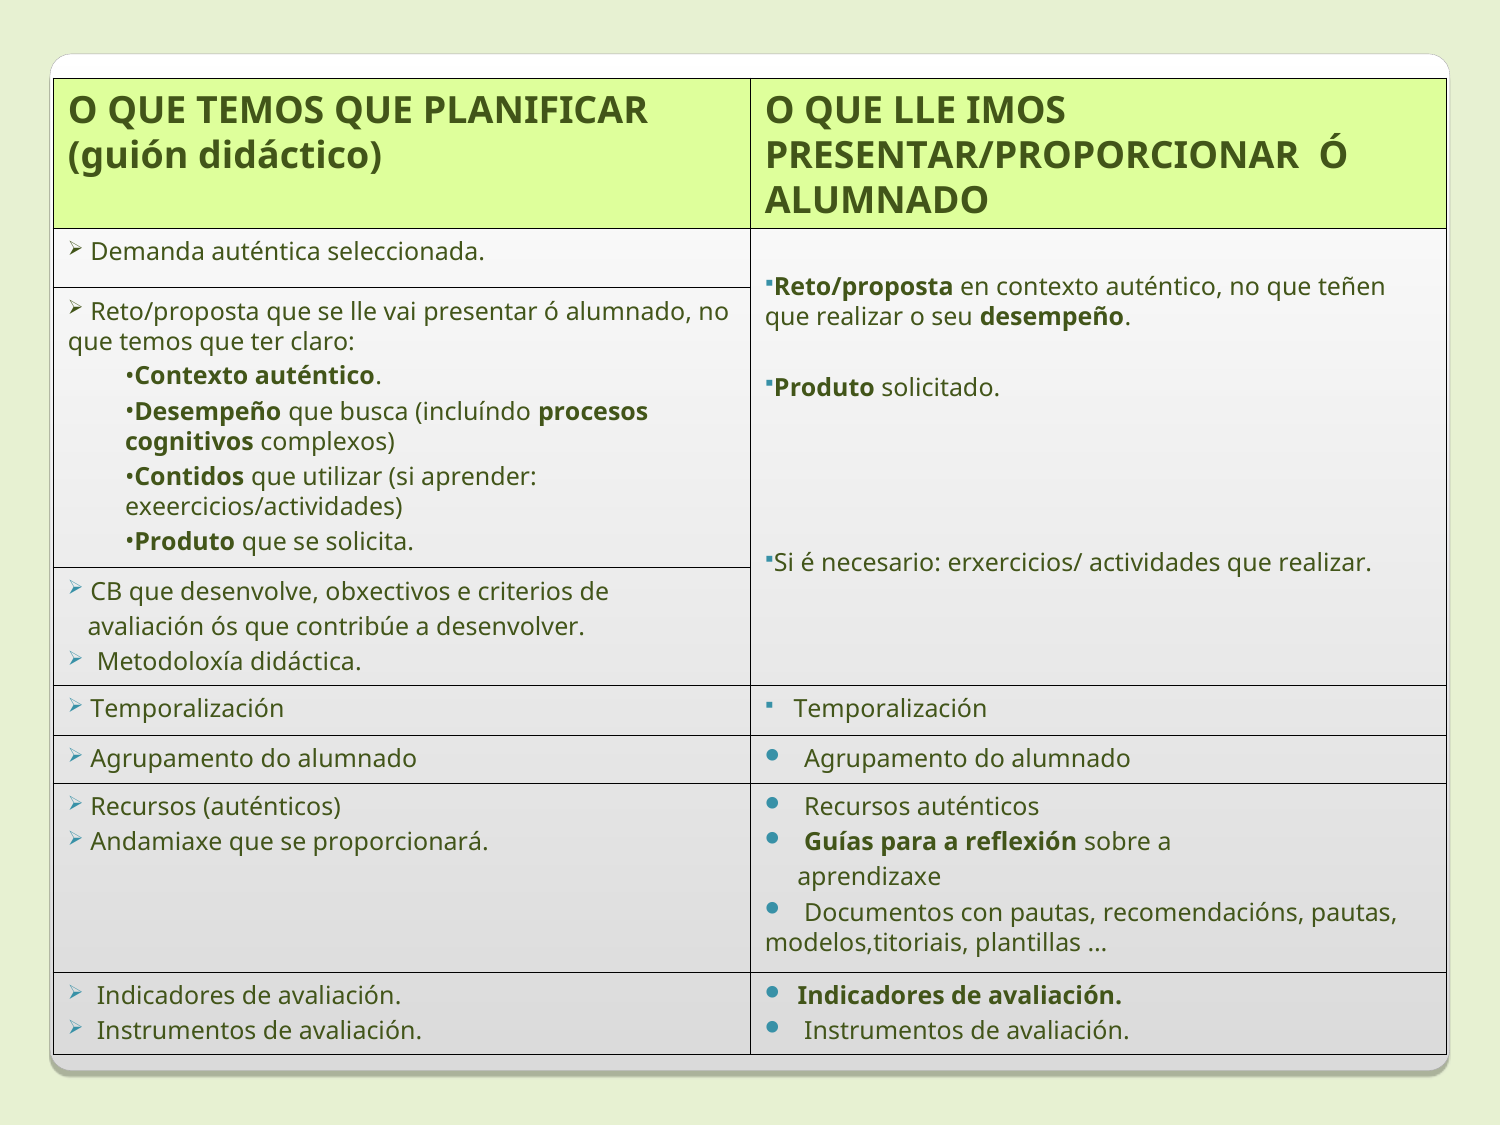

| O QUE TEMOS QUE PLANIFICAR (guión didáctico) | O QUE LLE IMOS PRESENTAR/PROPORCIONAR Ó ALUMNADO |
| --- | --- |
| Demanda auténtica seleccionada. | Reto/proposta en contexto auténtico, no que teñen que realizar o seu desempeño. Produto solicitado. Si é necesario: erxercicios/ actividades que realizar. |
| Reto/proposta que se lle vai presentar ó alumnado, no que temos que ter claro: Contexto auténtico. Desempeño que busca (incluíndo procesos cognitivos complexos) Contidos que utilizar (si aprender: exeercicios/actividades) Produto que se solicita. | |
| CB que desenvolve, obxectivos e criterios de avaliación ós que contribúe a desenvolver. Metodoloxía didáctica. | |
| Temporalización | Temporalización |
| Agrupamento do alumnado | Agrupamento do alumnado |
| Recursos (auténticos) Andamiaxe que se proporcionará. | Recursos auténticos Guías para a reflexión sobre a aprendizaxe Documentos con pautas, recomendacións, pautas, modelos,titoriais, plantillas … |
| Indicadores de avaliación. Instrumentos de avaliación. | Indicadores de avaliación. Instrumentos de avaliación. |